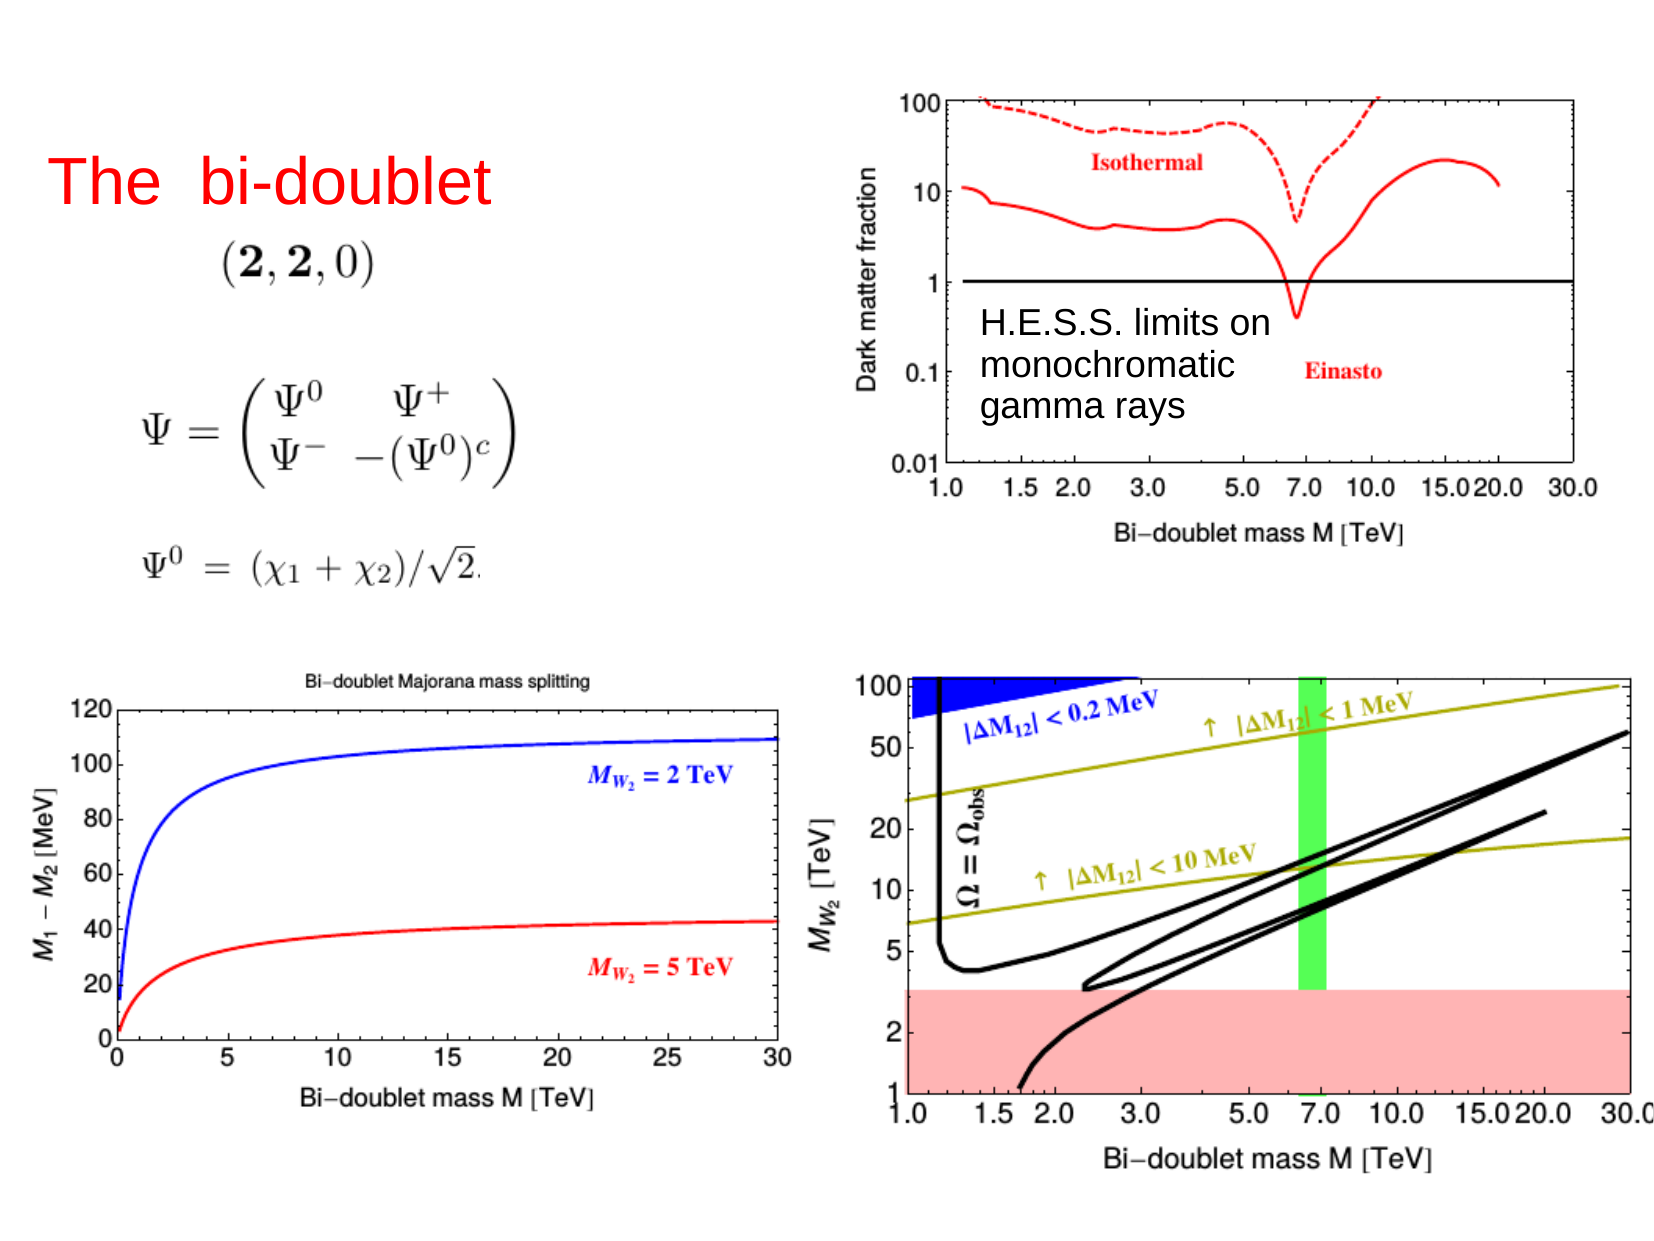

# The bi-doublet
H.E.S.S. limits on
monochromatic
gamma rays